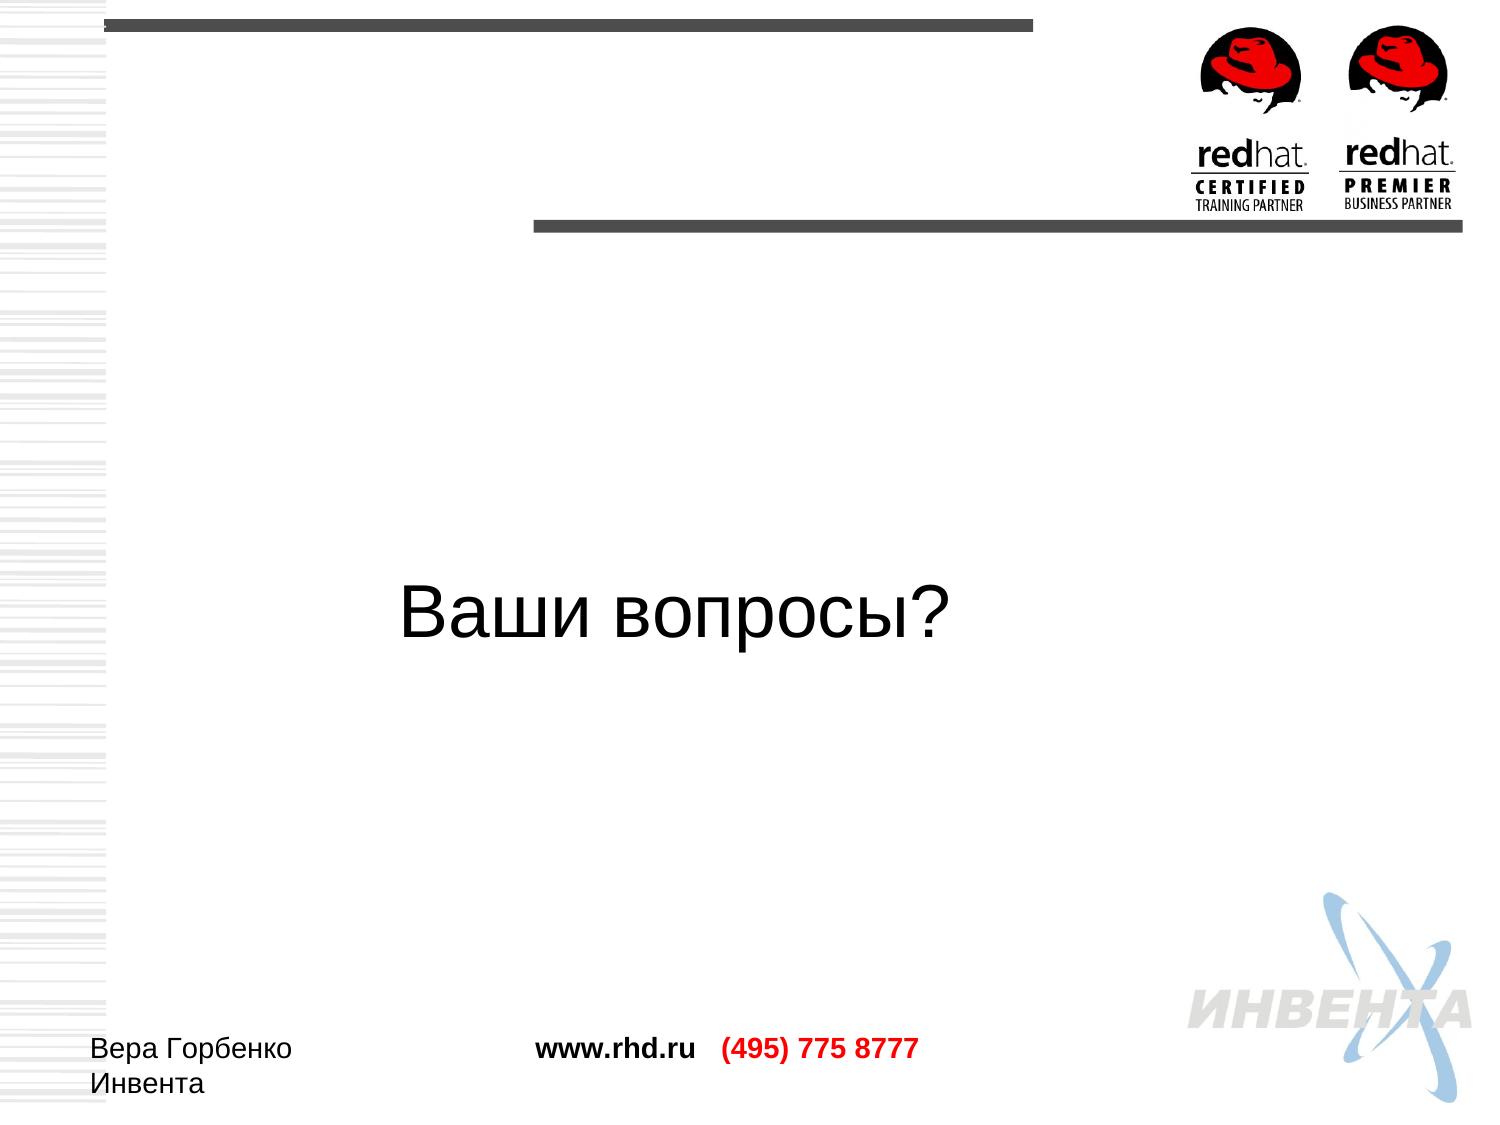

# Ваши вопросы?
Вера Горбенко
Инвента
 www.rhd.ru (495) 775 8777